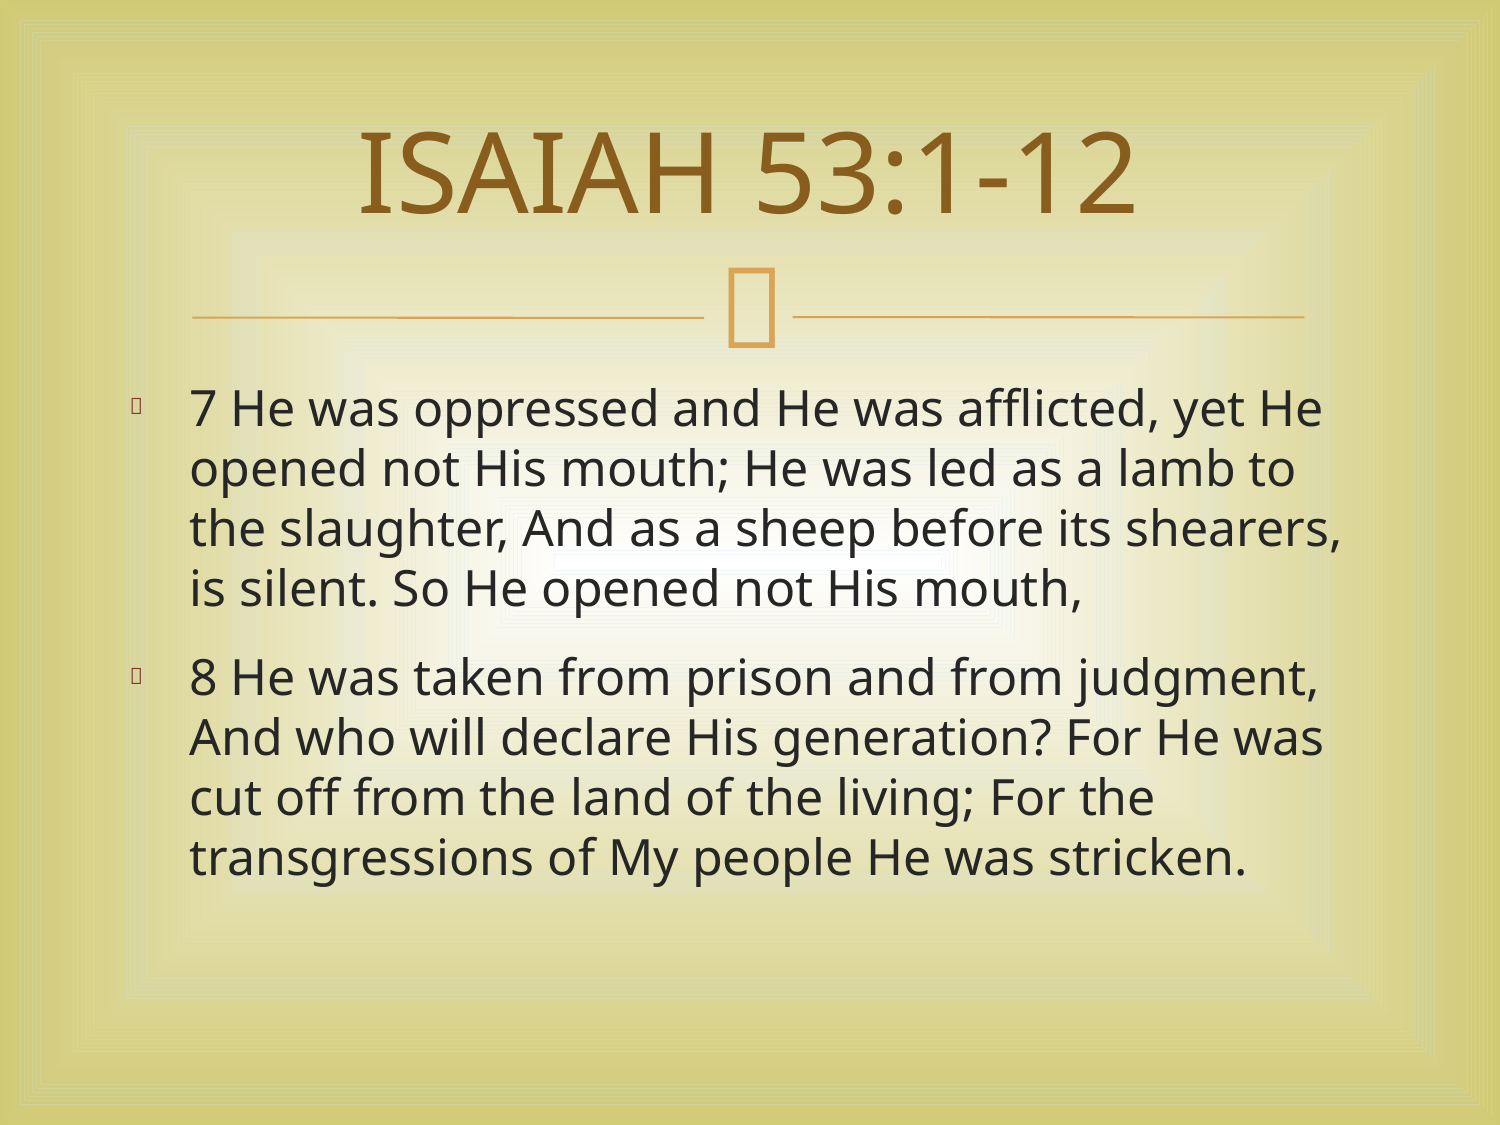

ISAIAH 53:1-12
# 7 He was oppressed and He was afflicted, yet He opened not His mouth; He was led as a lamb to the slaughter, And as a sheep before its shearers, is silent. So He opened not His mouth,
8 He was taken from prison and from judgment, And who will declare His generation? For He was cut off from the land of the living; For the transgressions of My people He was stricken.